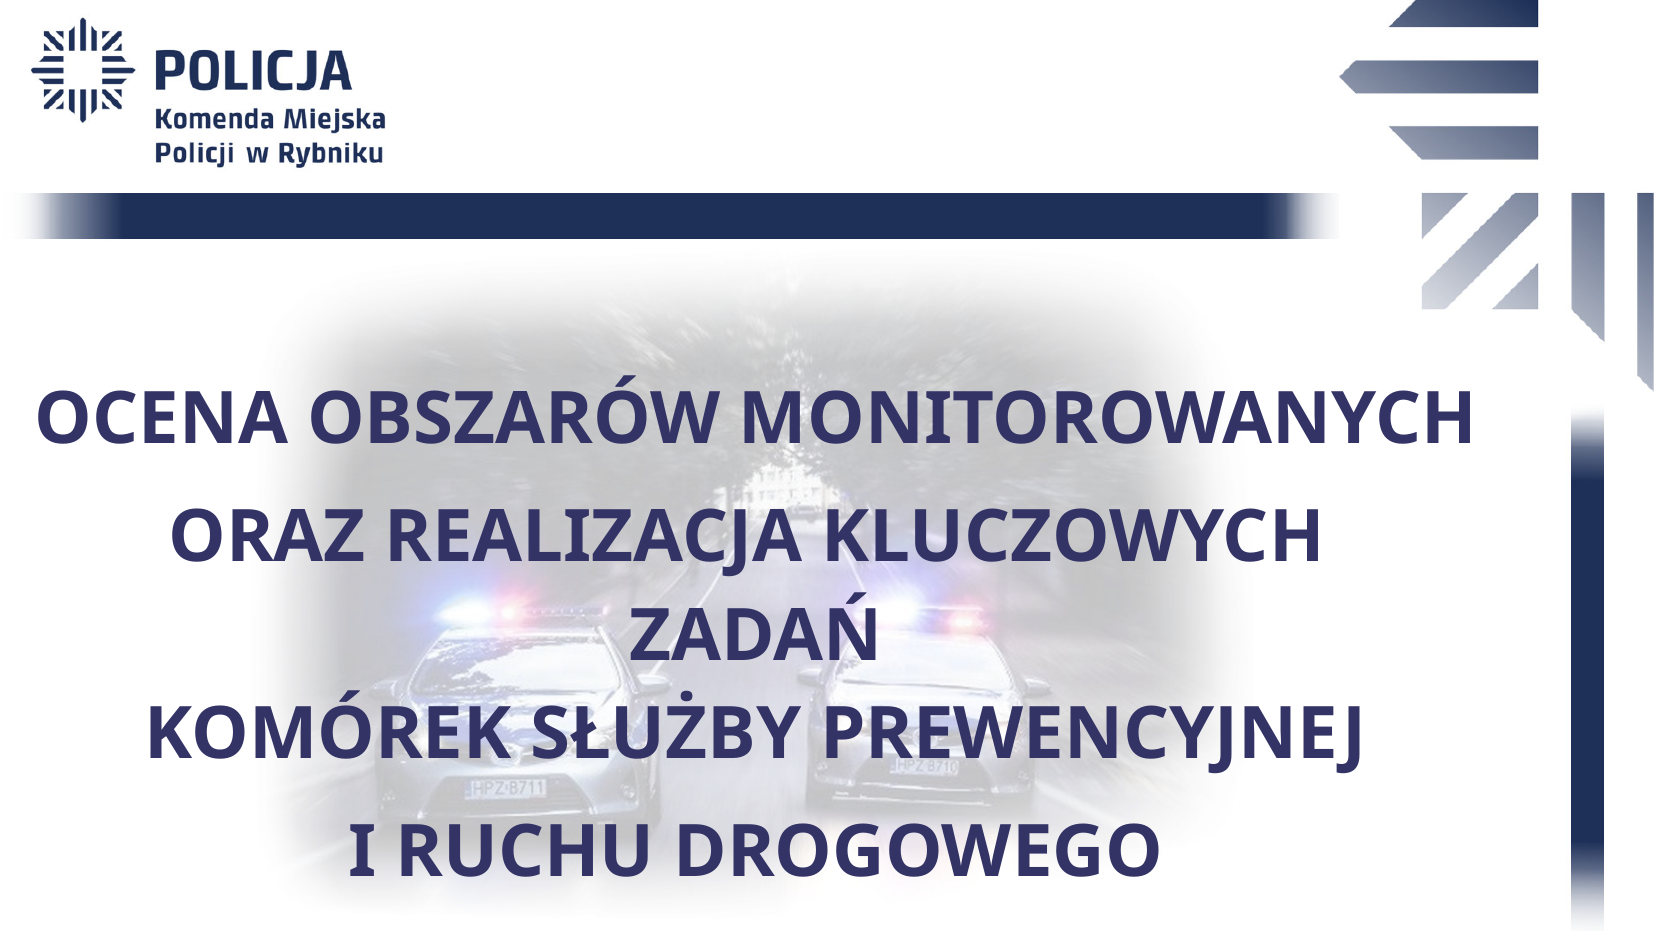

#
OCENA OBSZARÓW MONITOROWANYCH
ORAZ REALIZACJA KLUCZOWYCH
ZADAŃ
KOMÓREK SŁUŻBY PREWENCYJNEJ
I RUCHU DROGOWEGO